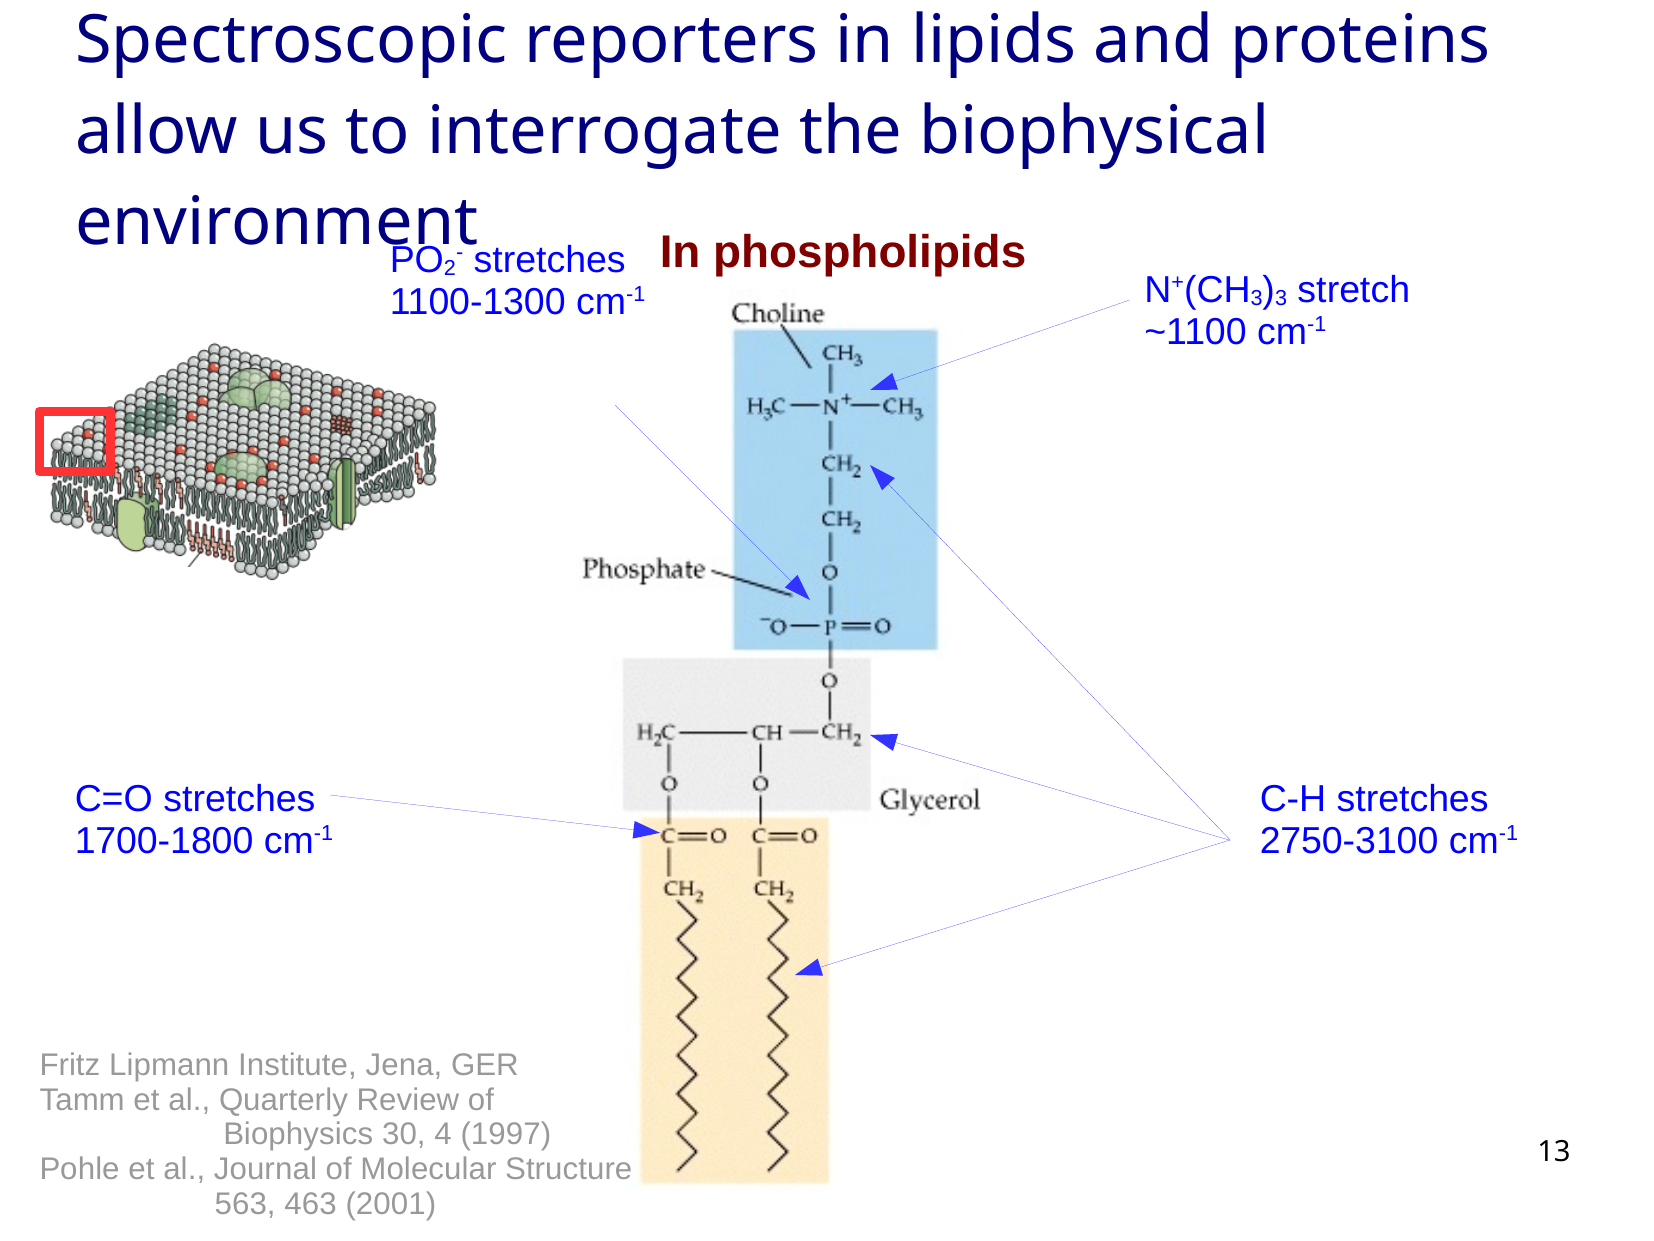

# Spectroscopic reporters in lipids and proteins allow us to interrogate the biophysical environment
In phospholipids
PO2- stretches
1100-1300 cm-1
N+(CH3)3 stretch
~1100 cm-1
C=O stretches
1700-1800 cm-1
C-H stretches
2750-3100 cm-1
Fritz Lipmann Institute, Jena, GER
Tamm et al., Quarterly Review of
 Biophysics 30, 4 (1997)
Pohle et al., Journal of Molecular Structure
 563, 463 (2001)
13